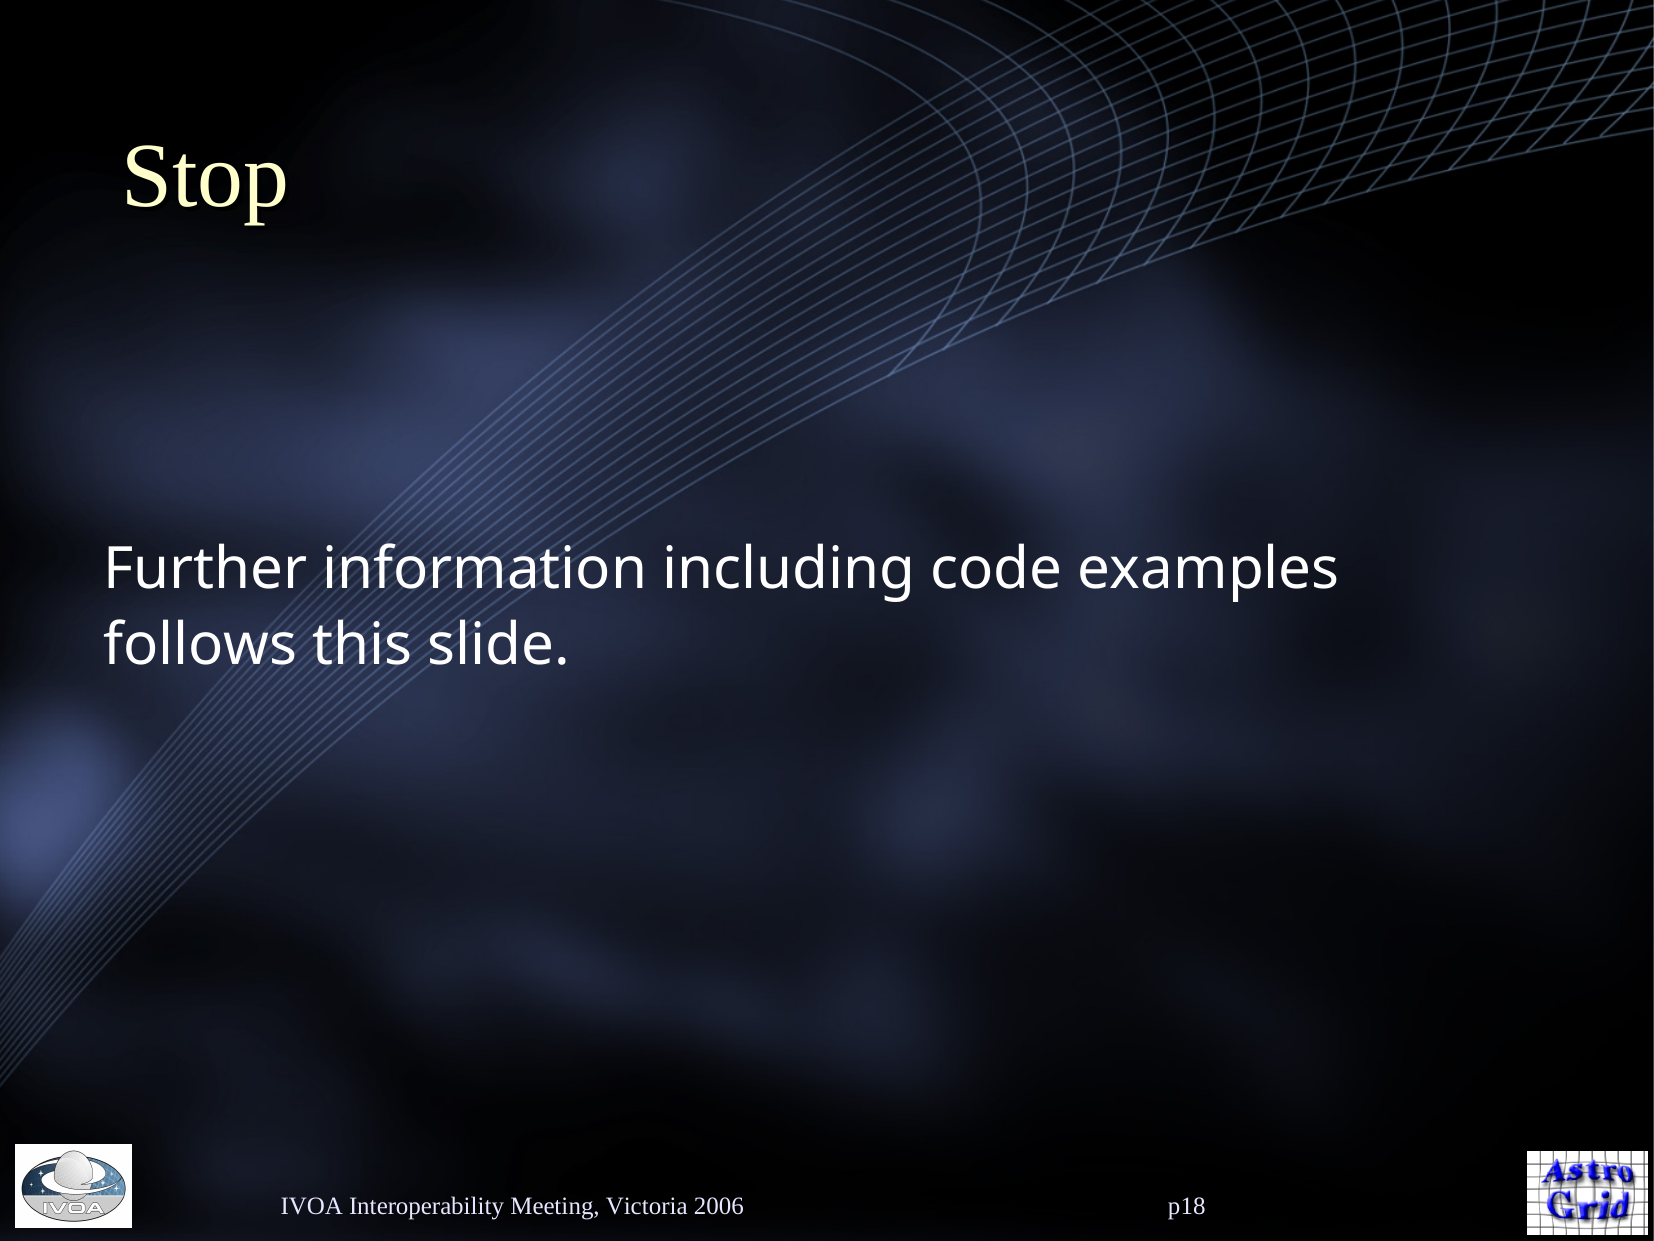

# Stop
Further information including code examples follows this slide.